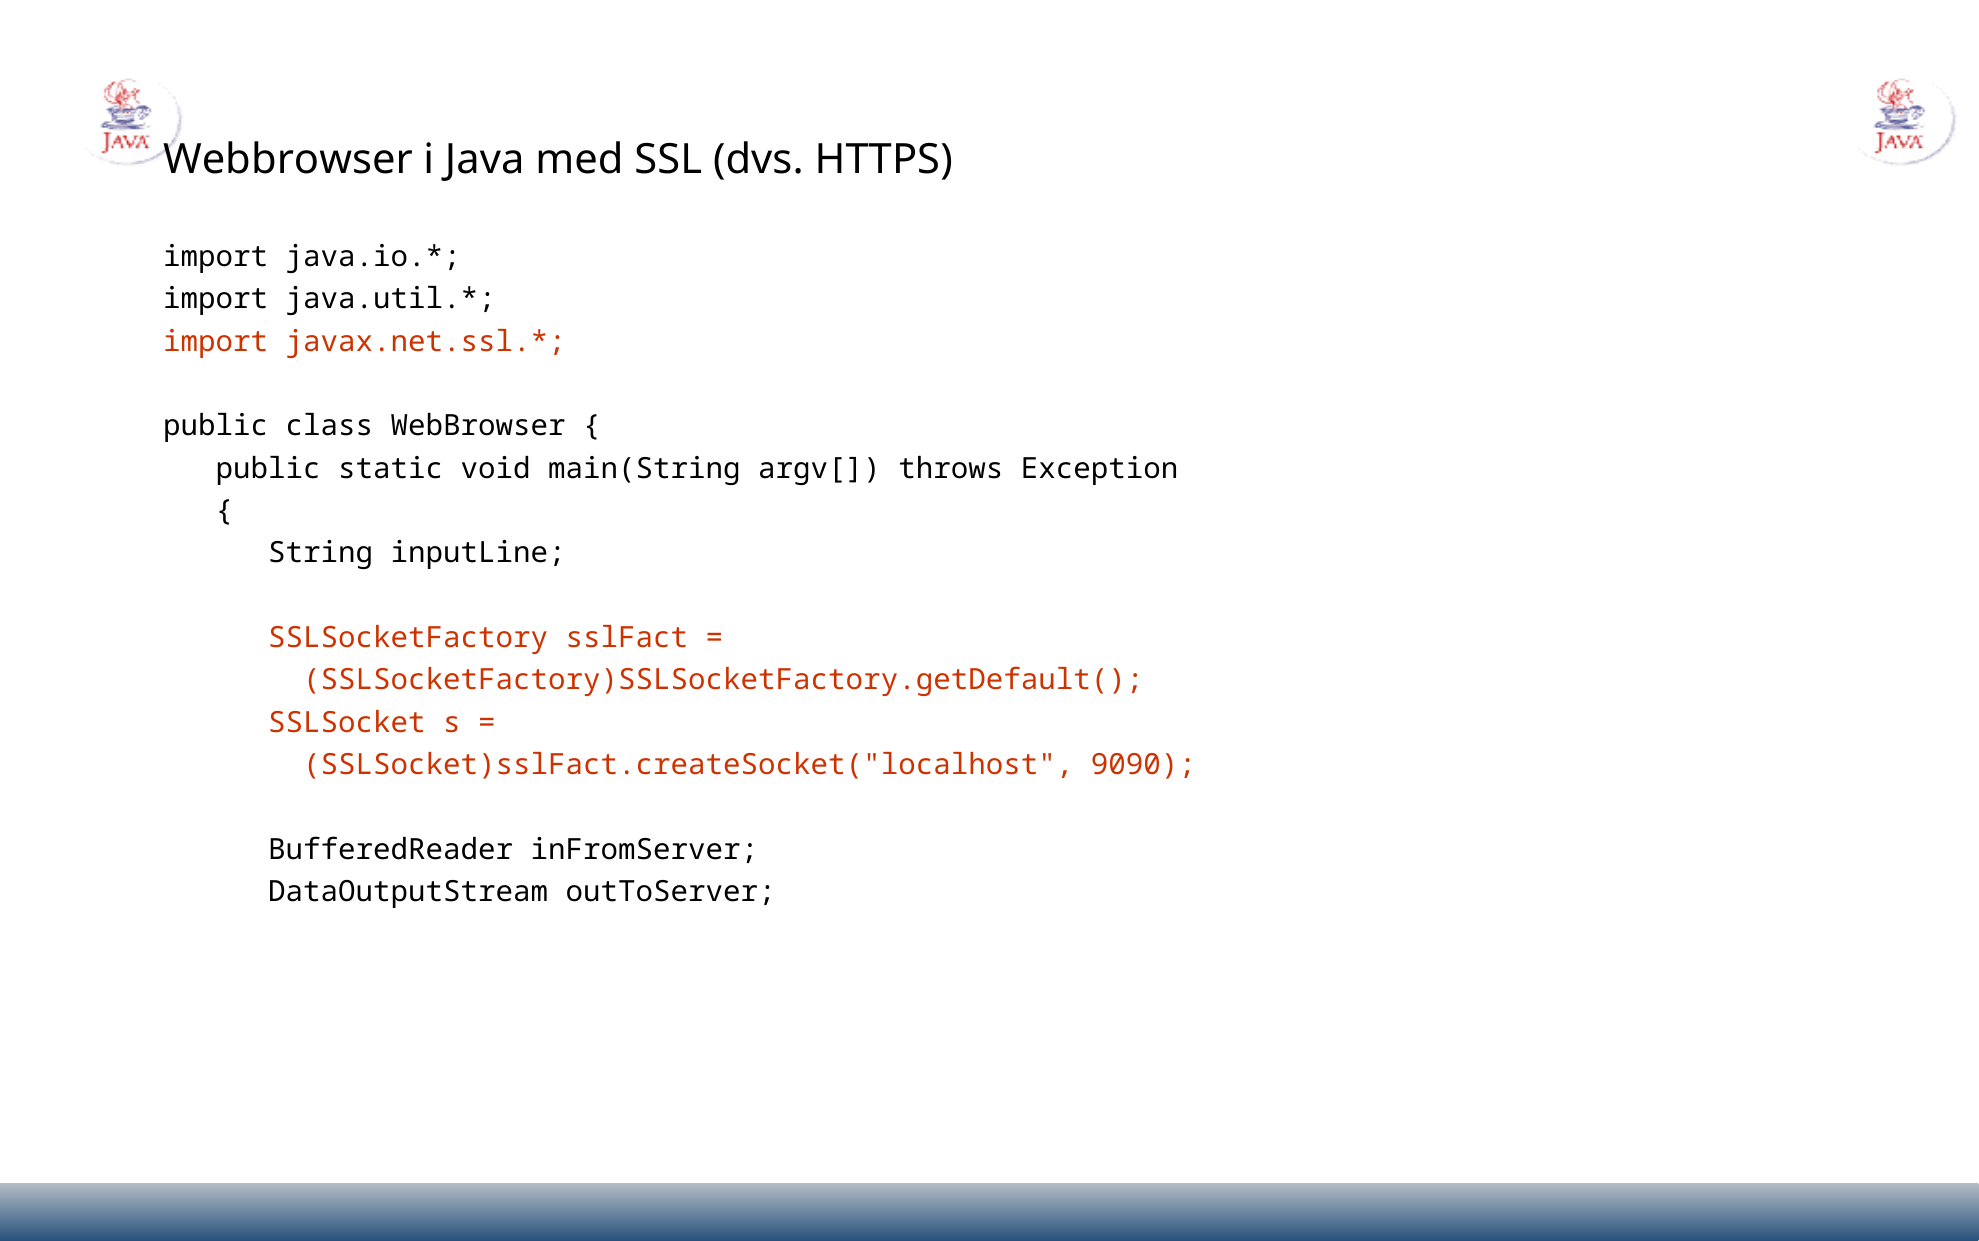

#
Webbrowser i Java med SSL (dvs. HTTPS)
import java.io.*;
import java.util.*;
import javax.net.ssl.*;
public class WebBrowser {
 public static void main(String argv[]) throws Exception
 {
 String inputLine;
 SSLSocketFactory sslFact =
 (SSLSocketFactory)SSLSocketFactory.getDefault();
 SSLSocket s =
 (SSLSocket)sslFact.createSocket("localhost", 9090);
 BufferedReader inFromServer;
 DataOutputStream outToServer;